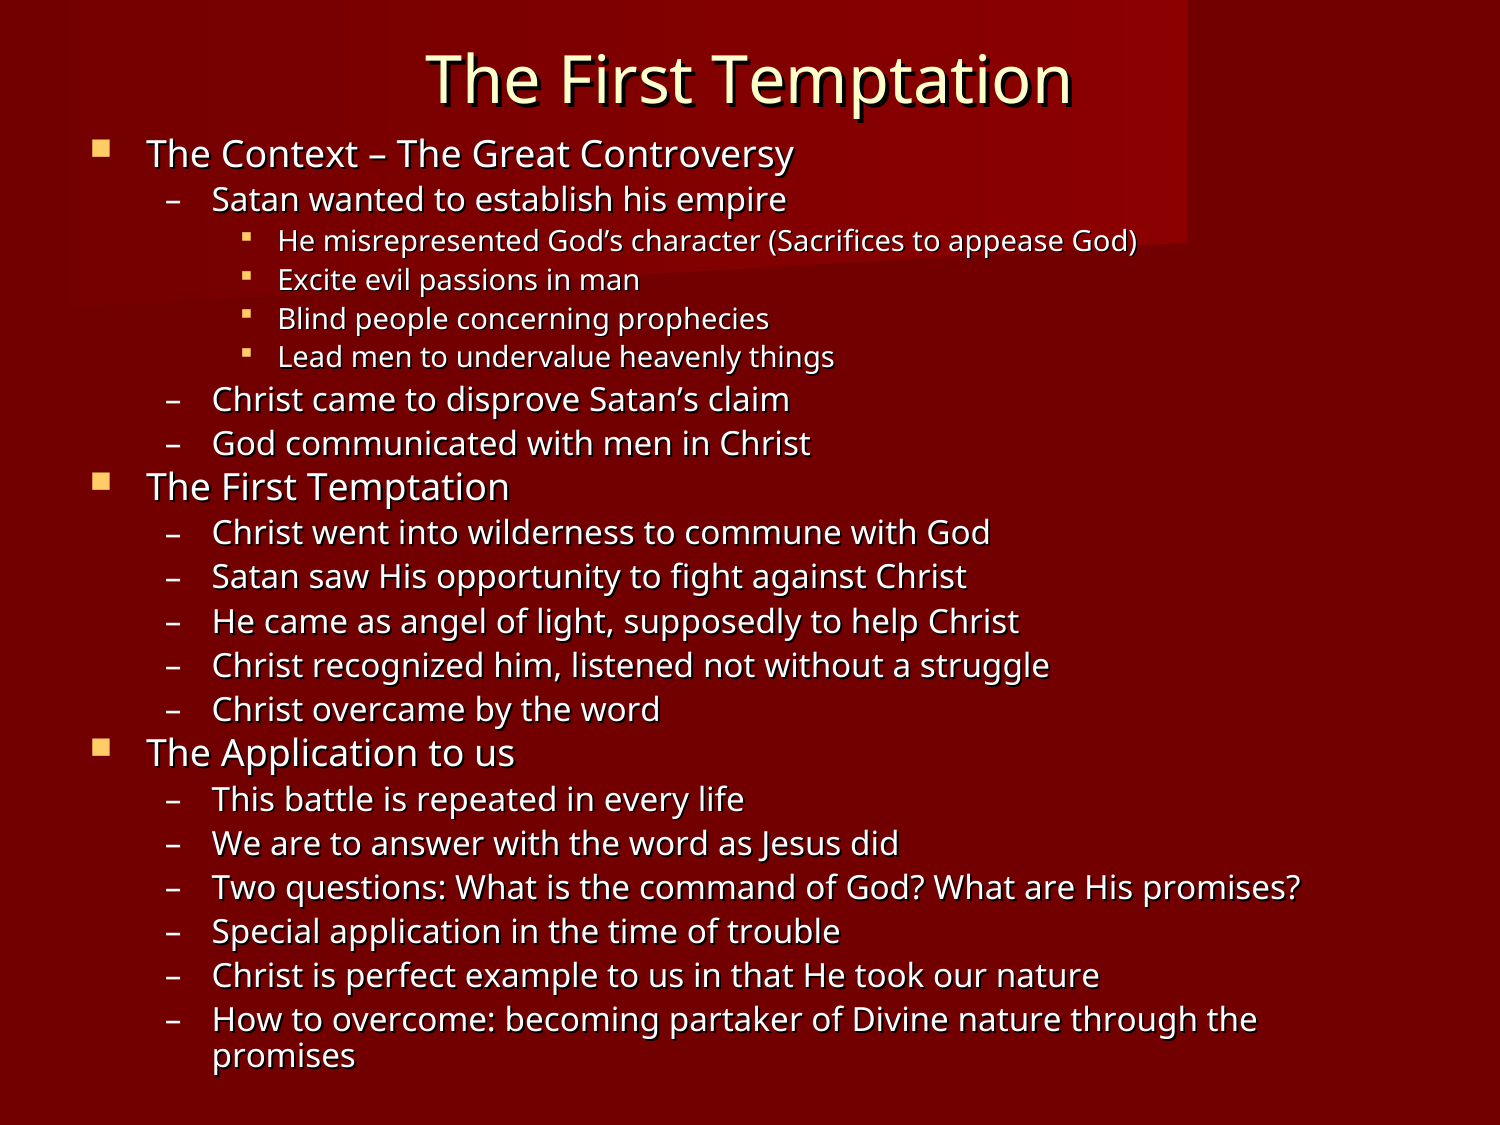

# The First Temptation
The Context – The Great Controversy
Satan wanted to establish his empire
He misrepresented God’s character (Sacrifices to appease God)
Excite evil passions in man
Blind people concerning prophecies
Lead men to undervalue heavenly things
Christ came to disprove Satan’s claim
God communicated with men in Christ
The First Temptation
Christ went into wilderness to commune with God
Satan saw His opportunity to fight against Christ
He came as angel of light, supposedly to help Christ
Christ recognized him, listened not without a struggle
Christ overcame by the word
The Application to us
This battle is repeated in every life
We are to answer with the word as Jesus did
Two questions: What is the command of God? What are His promises?
Special application in the time of trouble
Christ is perfect example to us in that He took our nature
How to overcome: becoming partaker of Divine nature through the promises